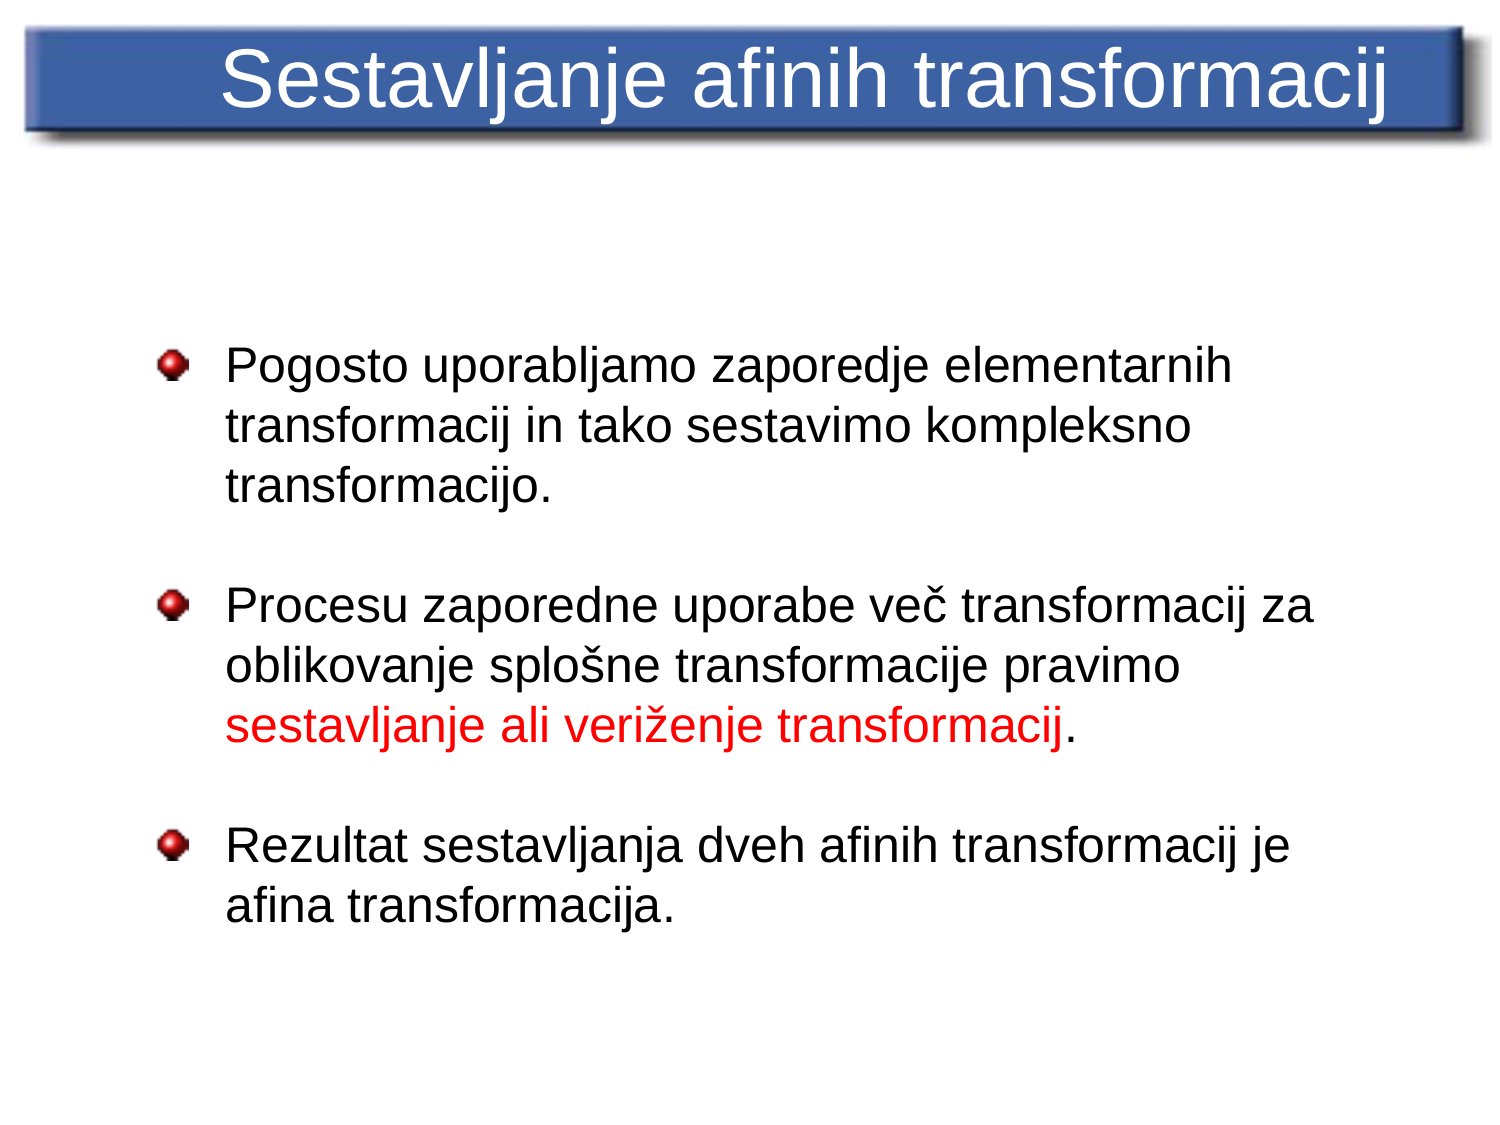

# Sestavljanje afinih transformacij
Pogosto uporabljamo zaporedje elementarnih transformacij in tako sestavimo kompleksno transformacijo.
Procesu zaporedne uporabe več transformacij za oblikovanje splošne transformacije pravimo sestavljanje ali veriženje transformacij.
Rezultat sestavljanja dveh afinih transformacij je afina transformacija.